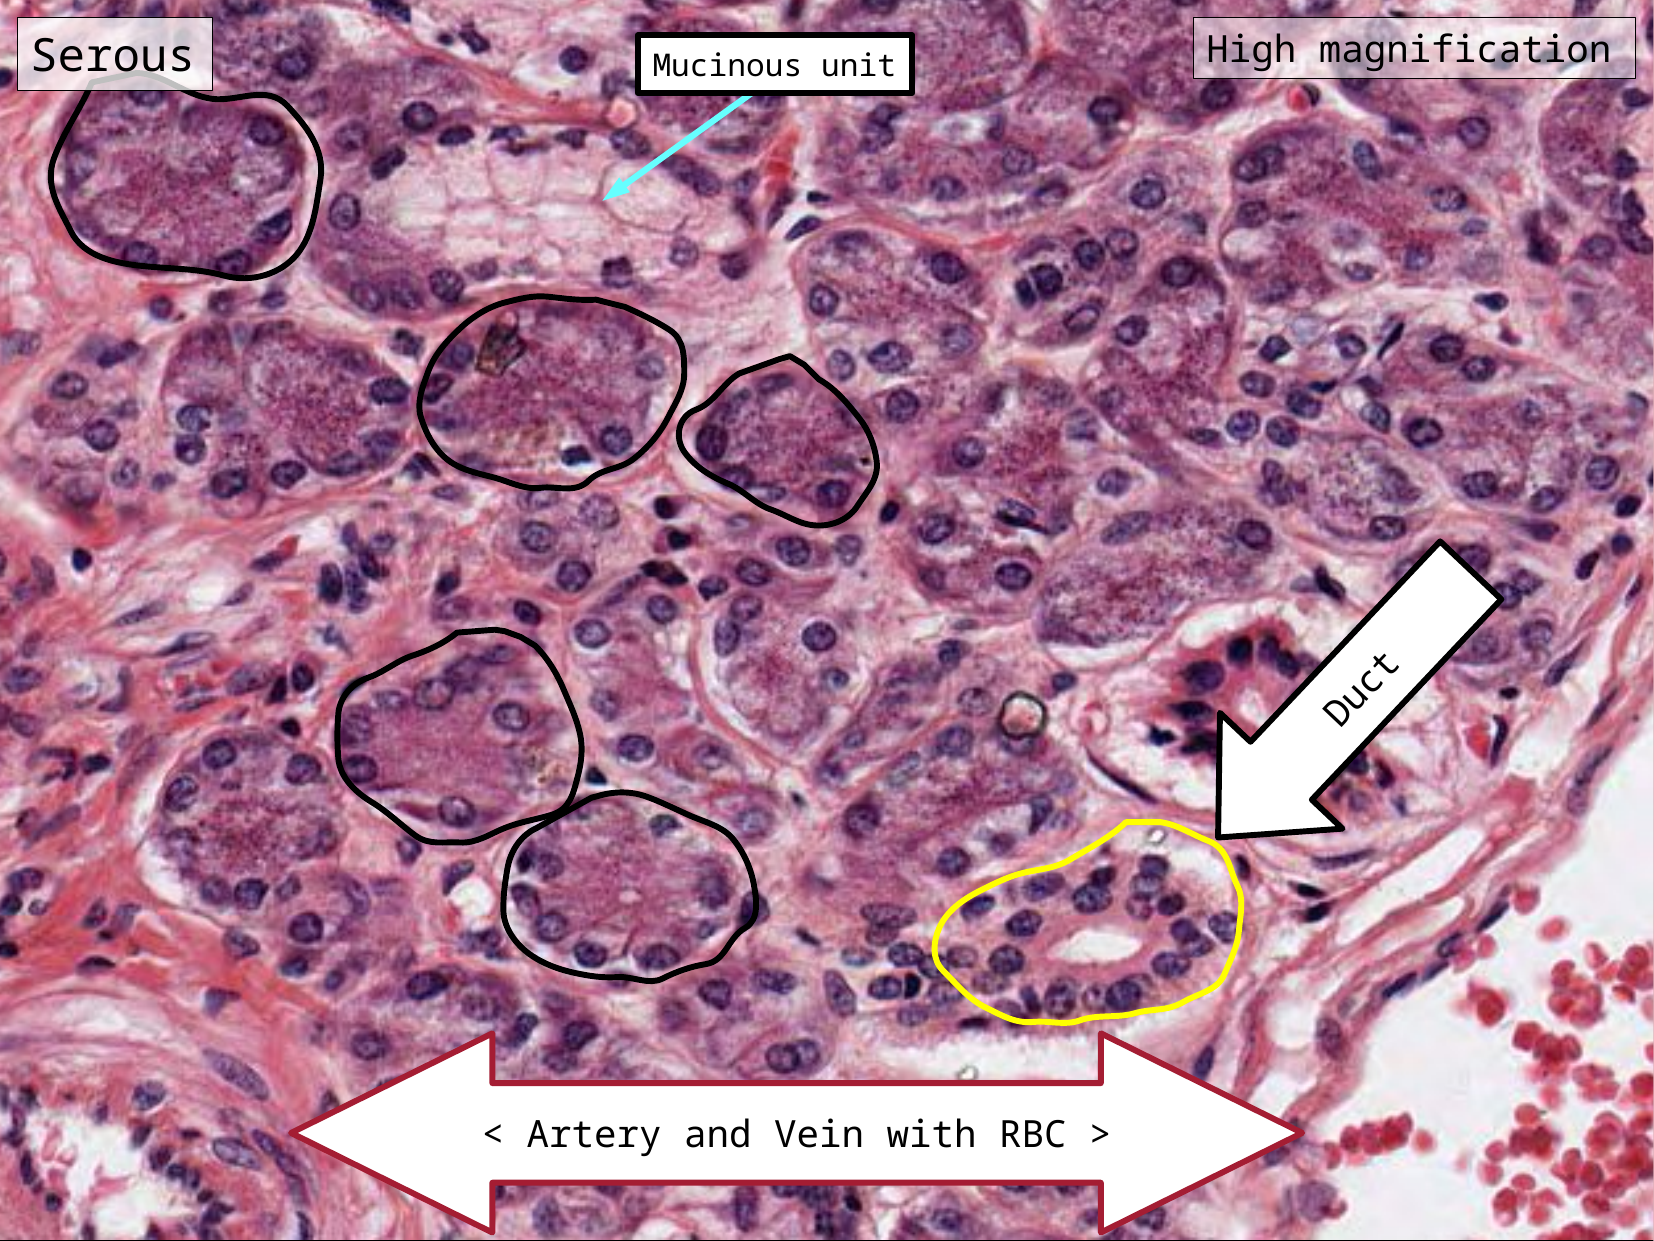

Duct
< Artery and Vein with RBC >
Serous
High magnification
Mucinous unit